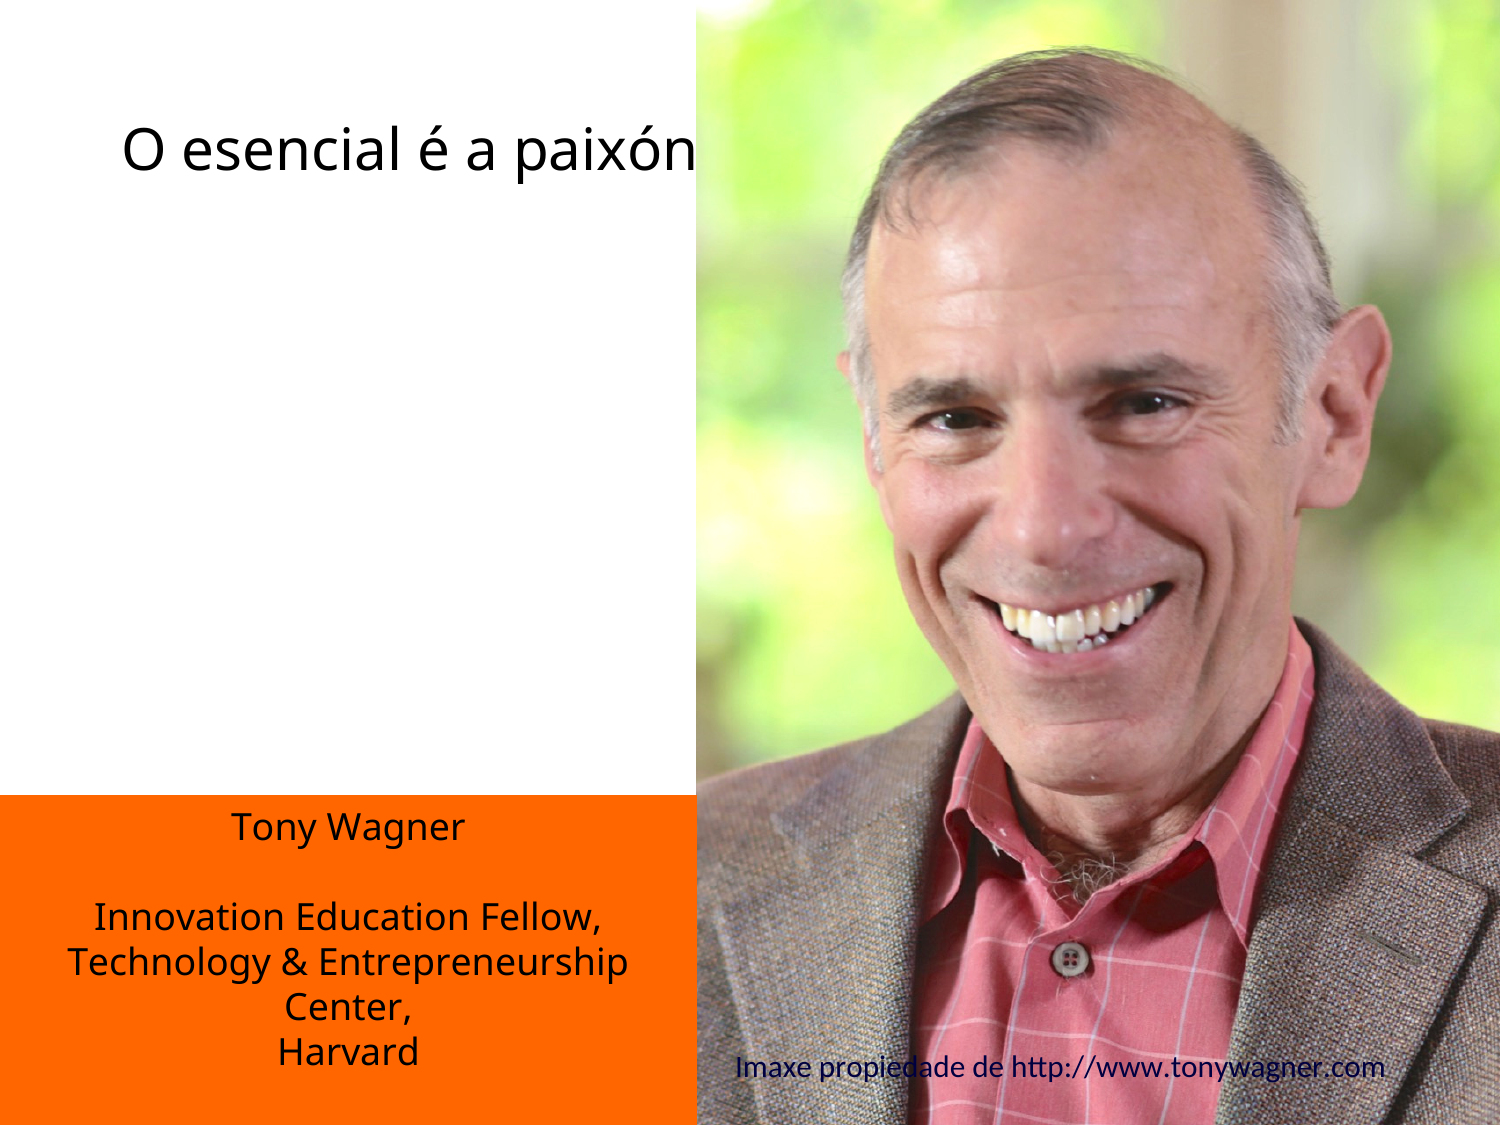

O esencial é a paixón
Tony Wagner
Innovation Education Fellow,
Technology & Entrepreneurship Center,
Harvard
Cambridge, Usa
Imaxe propiedade de http://www.tonywagner.com